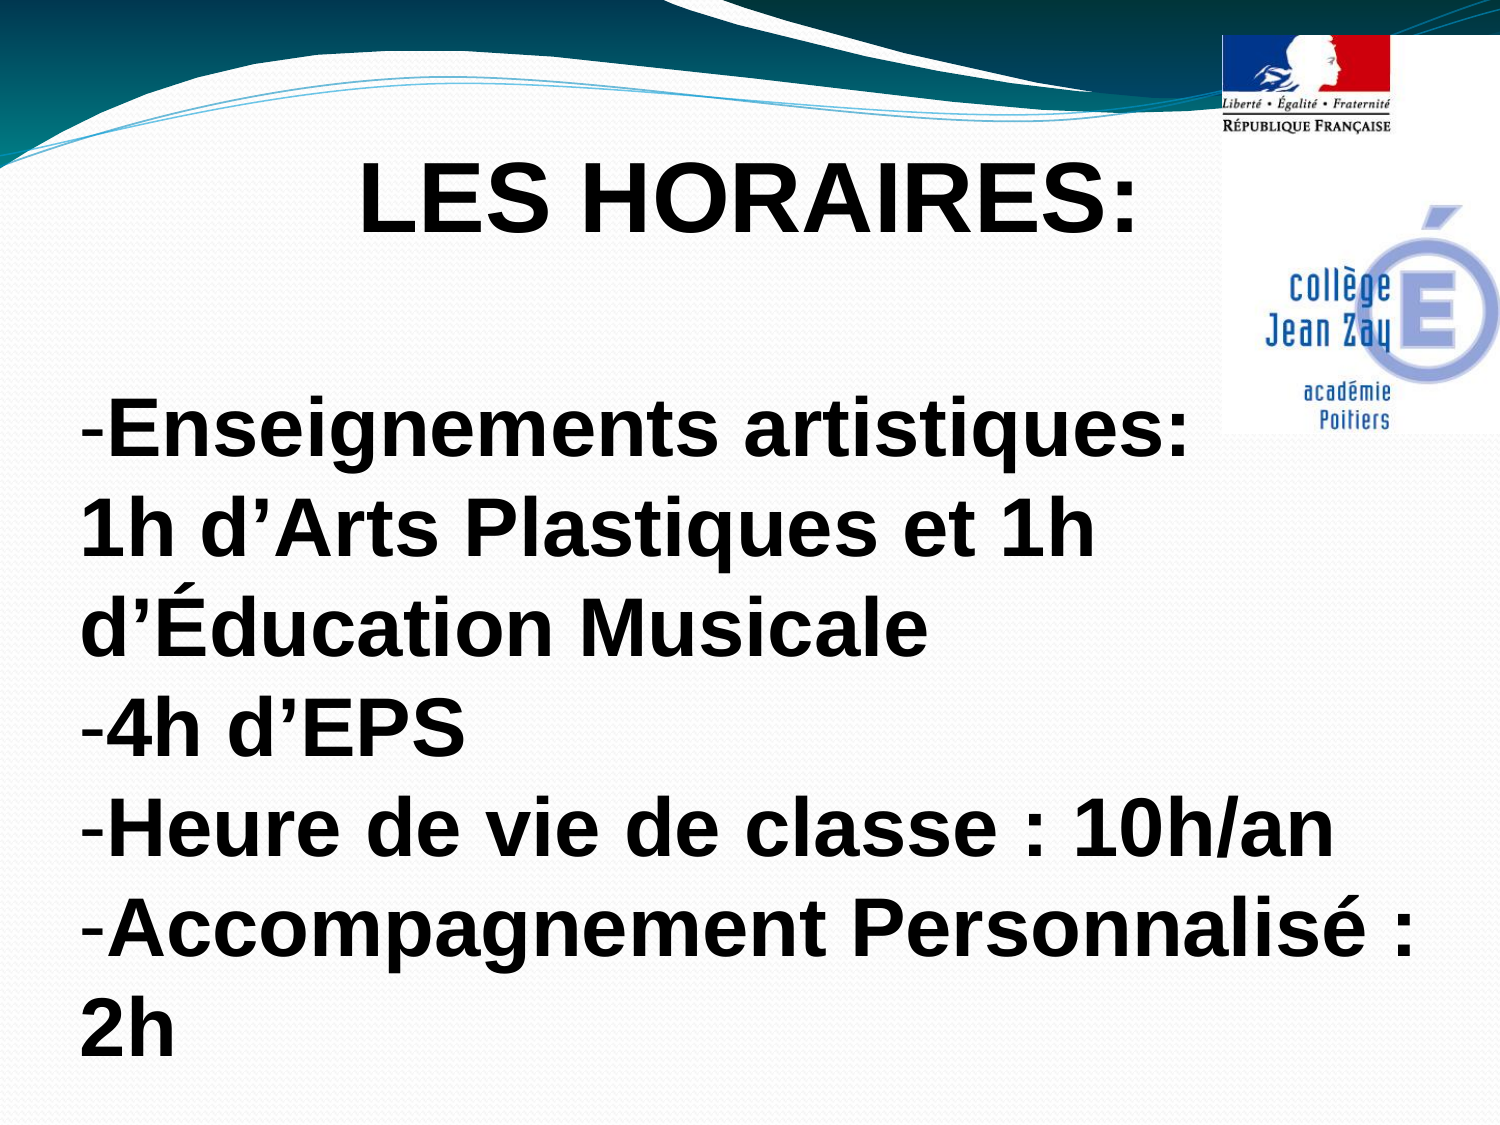

Les horaires:
Enseignements artistiques:
1h d’Arts Plastiques et 1h d’Éducation Musicale
4h d’EPS
Heure de vie de classe : 10h/an
Accompagnement Personnalisé : 2h